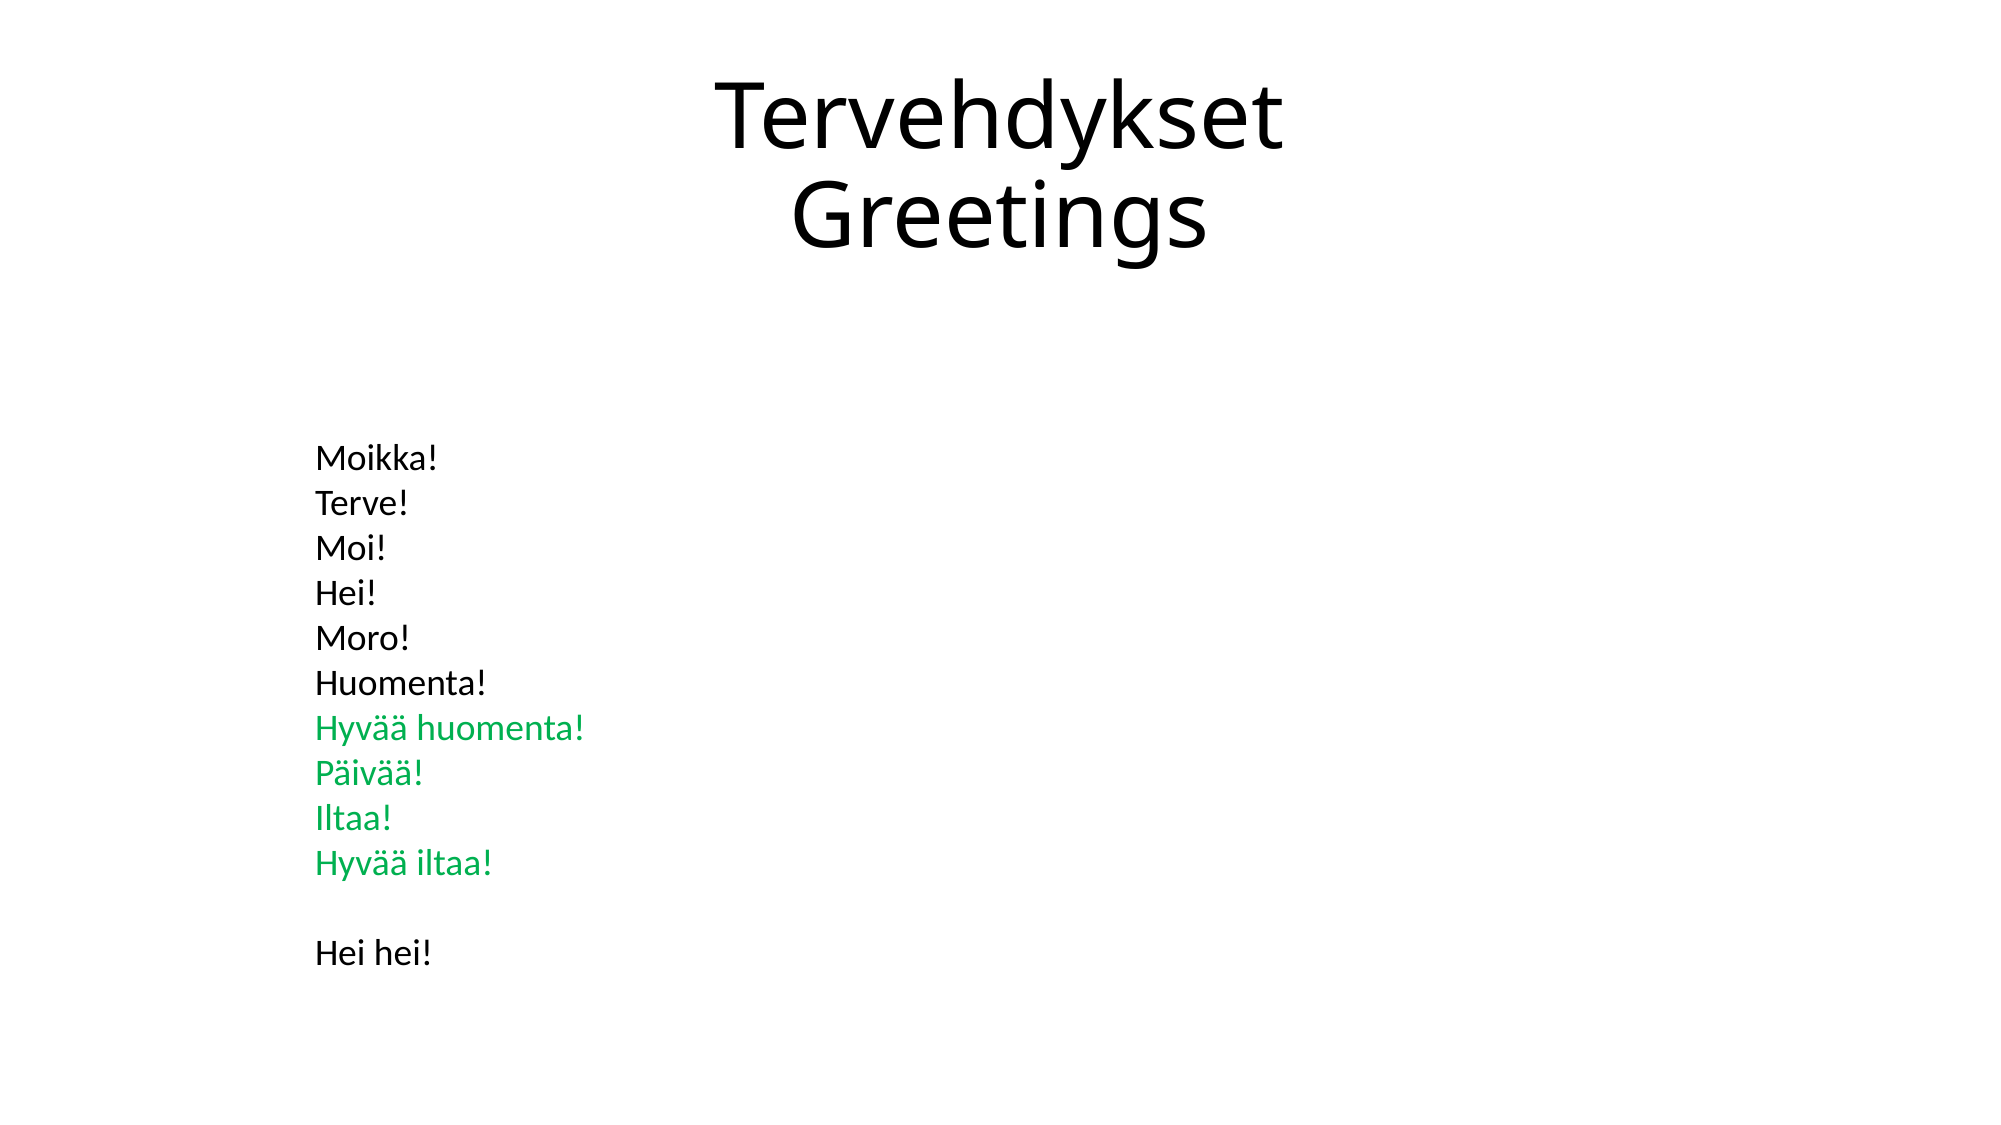

# Tervehdykset Greetings
Moikka!
Terve!
Moi!
Hei!
Moro!
Huomenta!
Hyvää huomenta!
Päivää!
Iltaa!
Hyvää iltaa!
Hei hei!